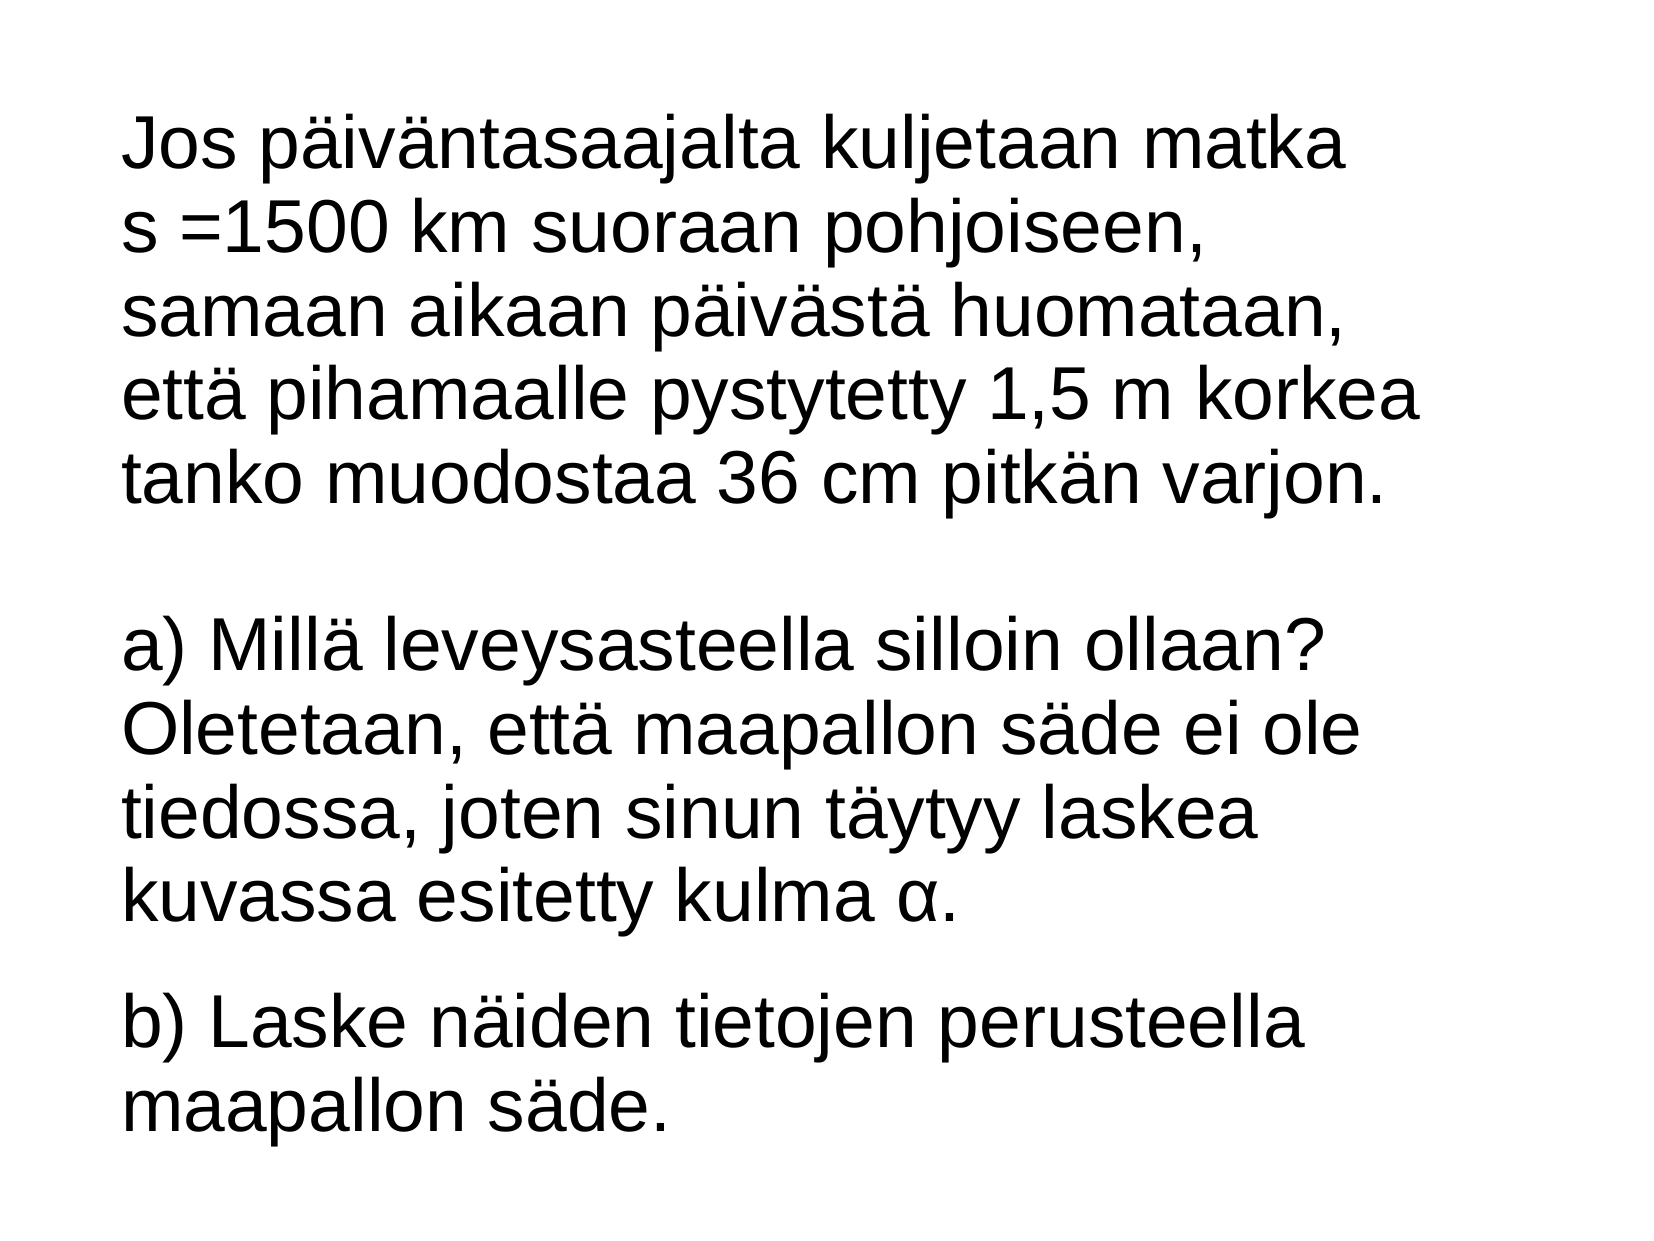

Jos päiväntasaajalta kuljetaan matka s =1500 km suoraan pohjoiseen, samaan aikaan päivästä huomataan, että pihamaalle pystytetty 1,5 m korkea tanko muodostaa 36 cm pitkän varjon.
a) Millä leveysasteella silloin ollaan? Oletetaan, että maapallon säde ei ole tiedossa, joten sinun täytyy laskea kuvassa esitetty kulma α.
b) Laske näiden tietojen perusteella maapallon säde.